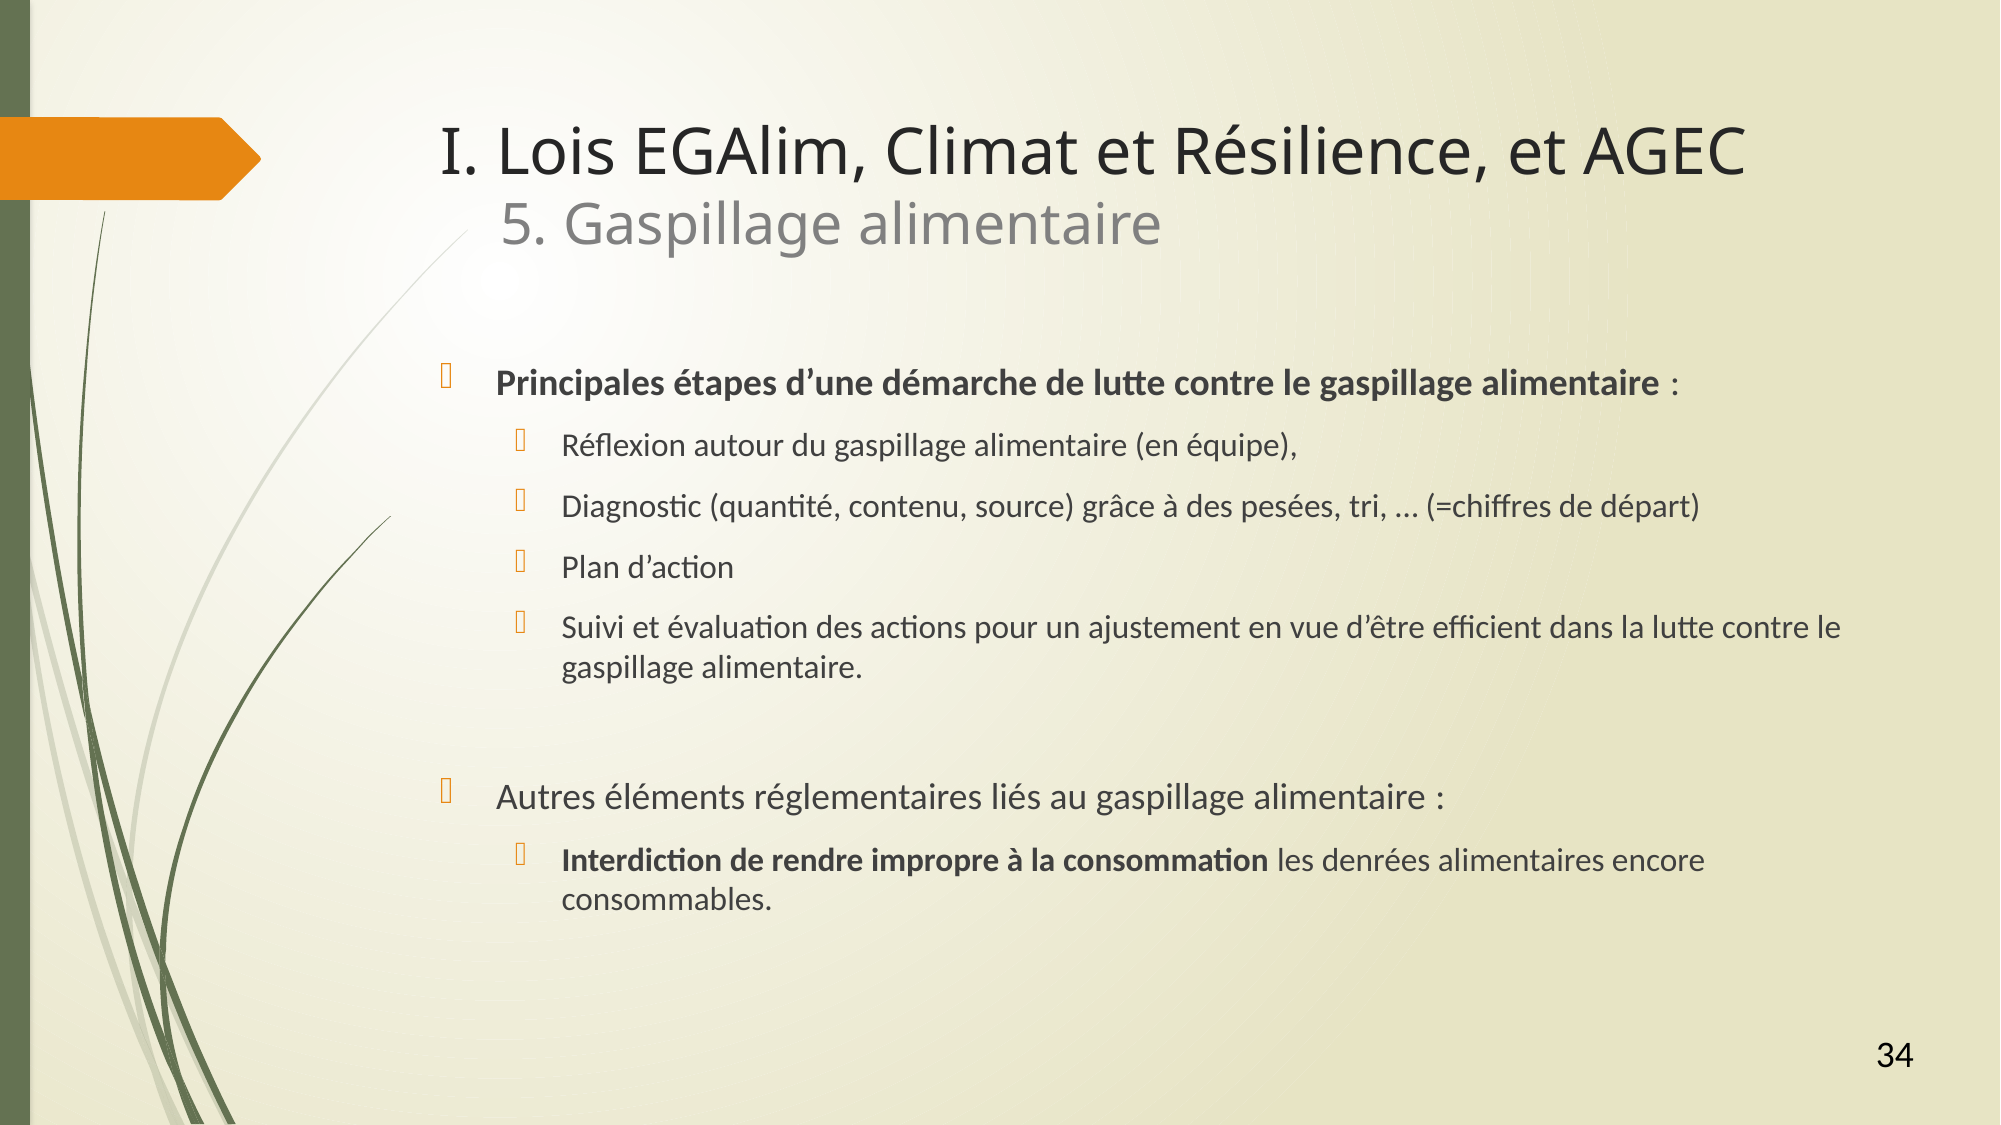

# I. Lois EGAlim, Climat et Résilience, et AGEC 5. Gaspillage alimentaire
Principales étapes d’une démarche de lutte contre le gaspillage alimentaire :
Réflexion autour du gaspillage alimentaire (en équipe),
Diagnostic (quantité, contenu, source) grâce à des pesées, tri, … (=chiffres de départ)
Plan d’action
Suivi et évaluation des actions pour un ajustement en vue d’être efficient dans la lutte contre le gaspillage alimentaire.
Autres éléments réglementaires liés au gaspillage alimentaire :
Interdiction de rendre impropre à la consommation les denrées alimentaires encore consommables.